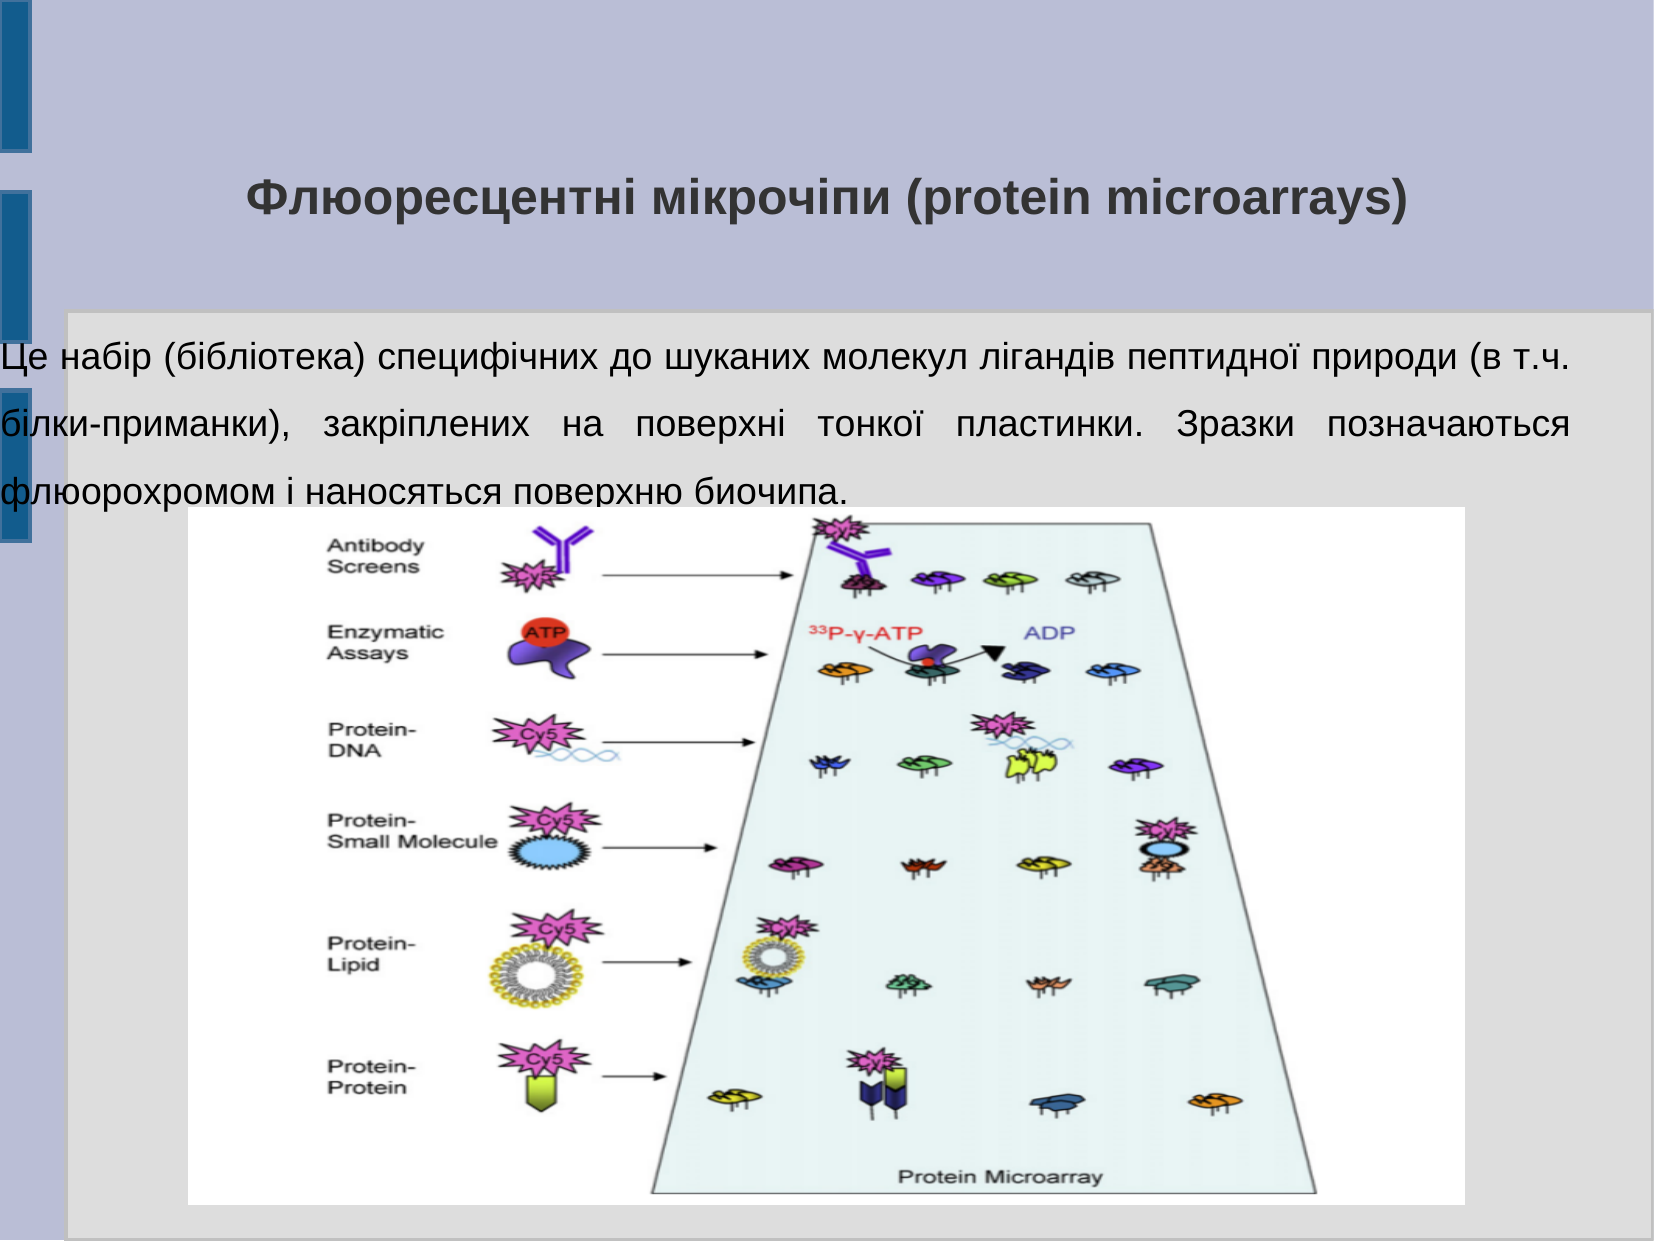

# Флюоресцентні мікрочіпи (protein microarrays)
Це набір (бібліотека) специфічних до шуканих молекул лігандів пептидної природи (в т.ч. білки-приманки), закріплених на поверхні тонкої пластинки. Зразки позначаються флюорохромом і наносяться поверхню биочипа.